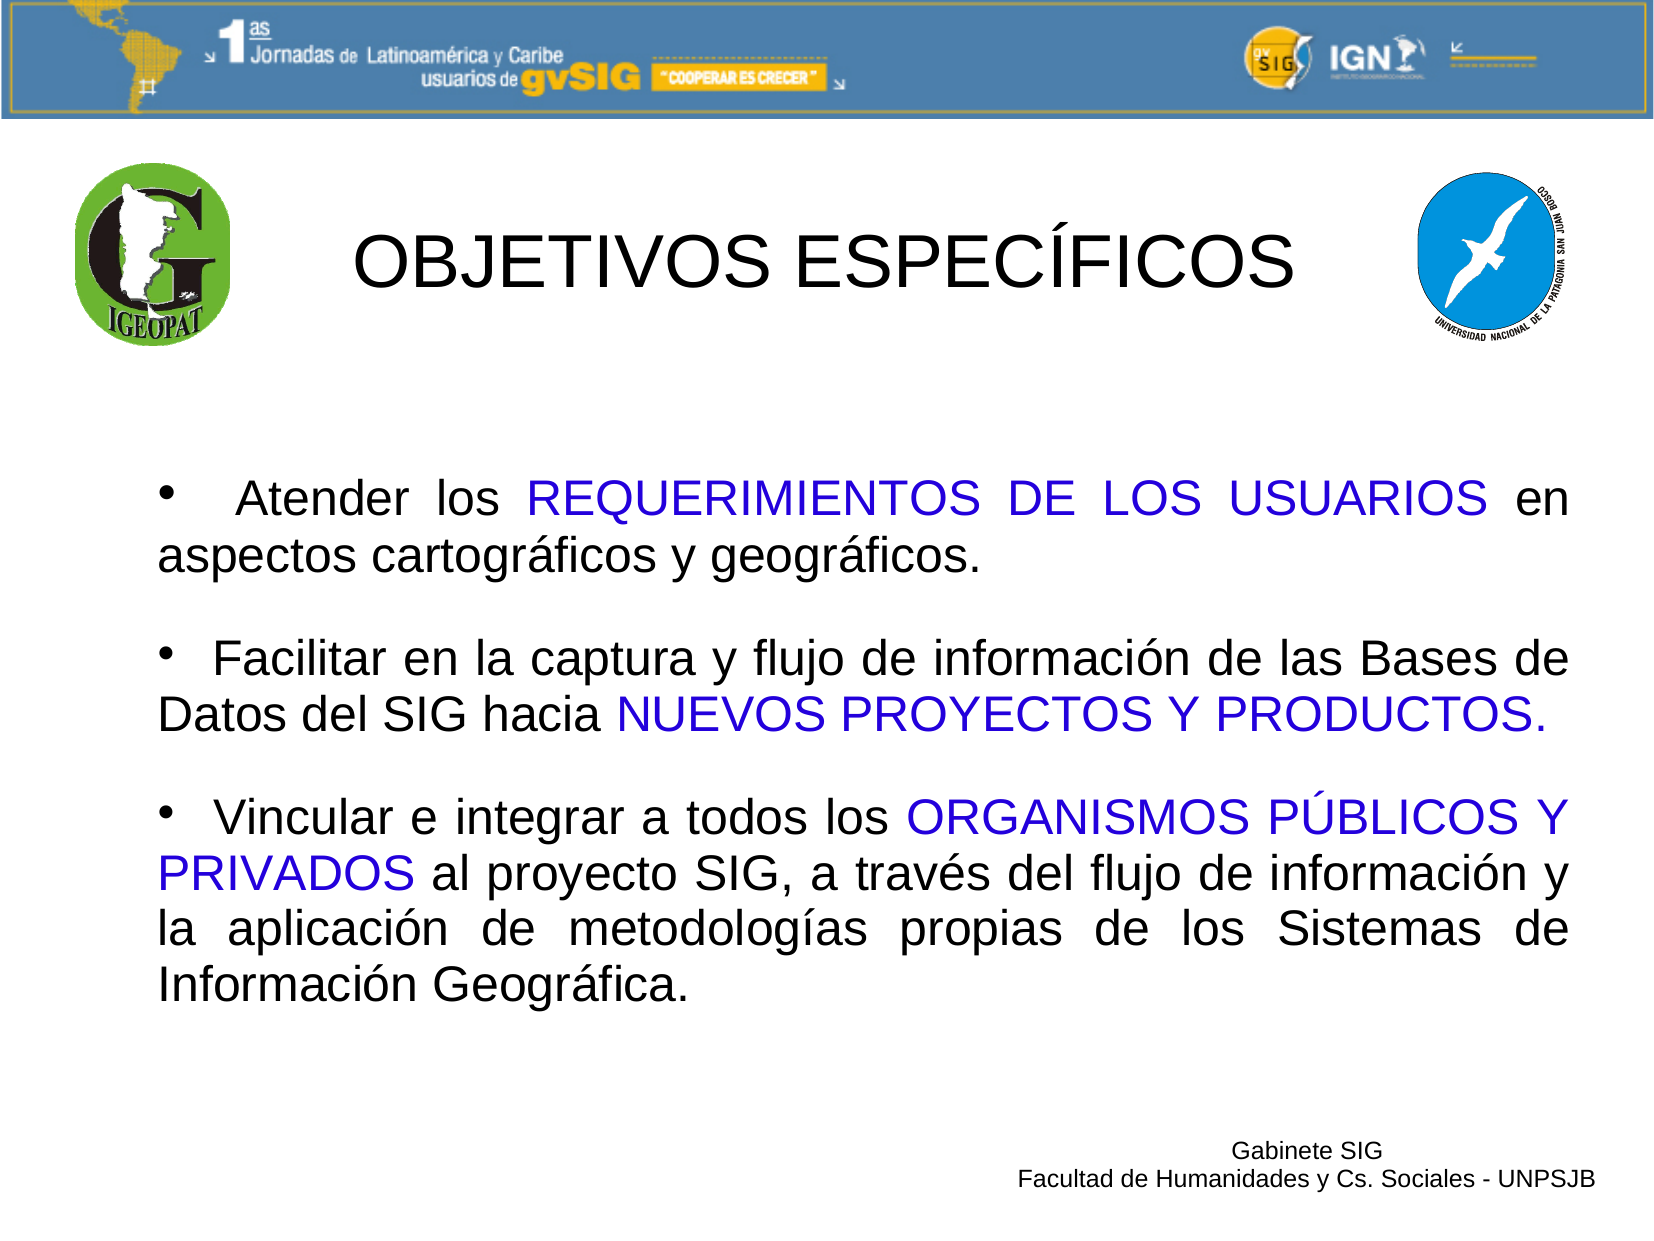

# OBJETIVOS ESPECÍFICOS
 Atender los REQUERIMIENTOS DE LOS USUARIOS en aspectos cartográficos y geográficos.
 Facilitar en la captura y flujo de información de las Bases de Datos del SIG hacia NUEVOS PROYECTOS Y PRODUCTOS.
 Vincular e integrar a todos los ORGANISMOS PÚBLICOS Y PRIVADOS al proyecto SIG, a través del flujo de información y la aplicación de metodologías propias de los Sistemas de Información Geográfica.
Gabinete SIG
Facultad de Humanidades y Cs. Sociales - UNPSJB